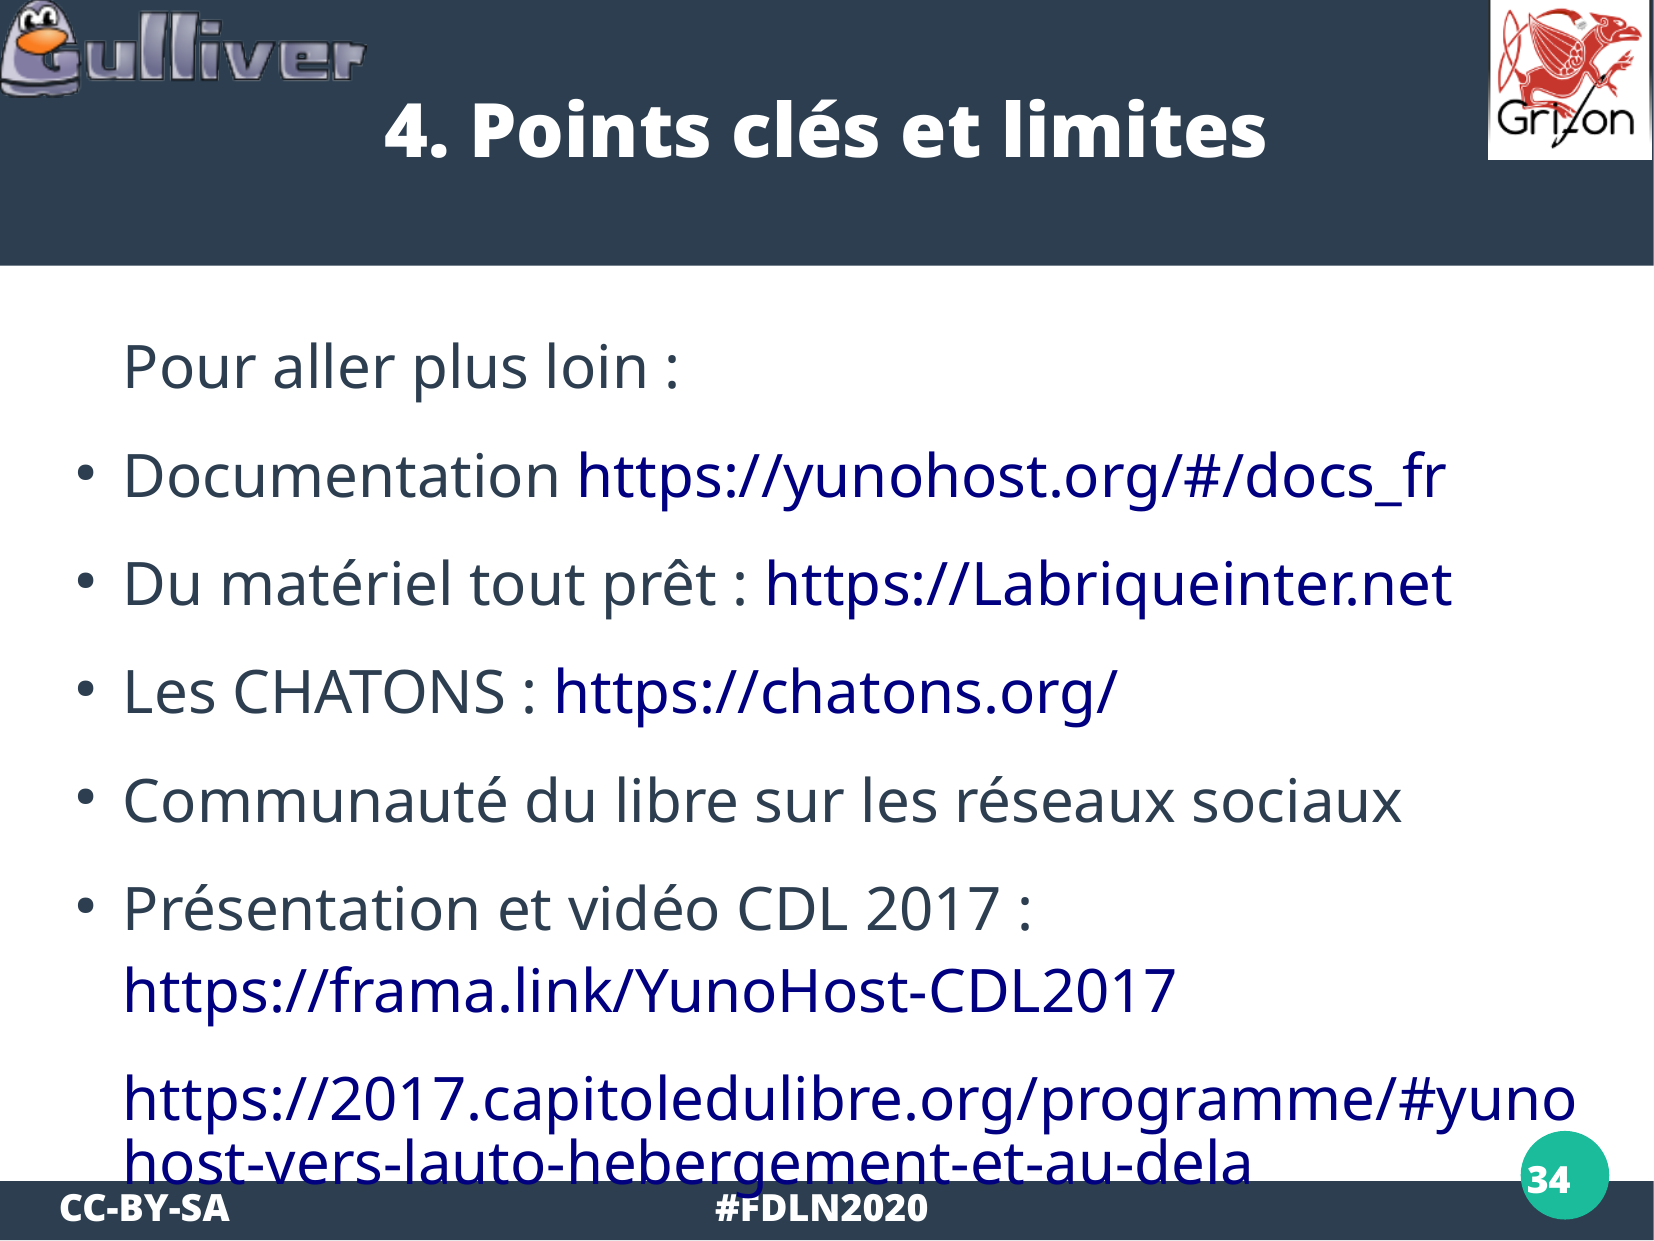

# 4. Points clés et limites
Pour aller plus loin :
Documentation https://yunohost.org/#/docs_fr
Du matériel tout prêt : https://Labriqueinter.net
Les CHATONS : https://chatons.org/
Communauté du libre sur les réseaux sociaux
Présentation et vidéo CDL 2017 : https://frama.link/YunoHost-CDL2017
https://2017.capitoledulibre.org/programme/#yunohost-vers-lauto-hebergement-et-au-dela
34